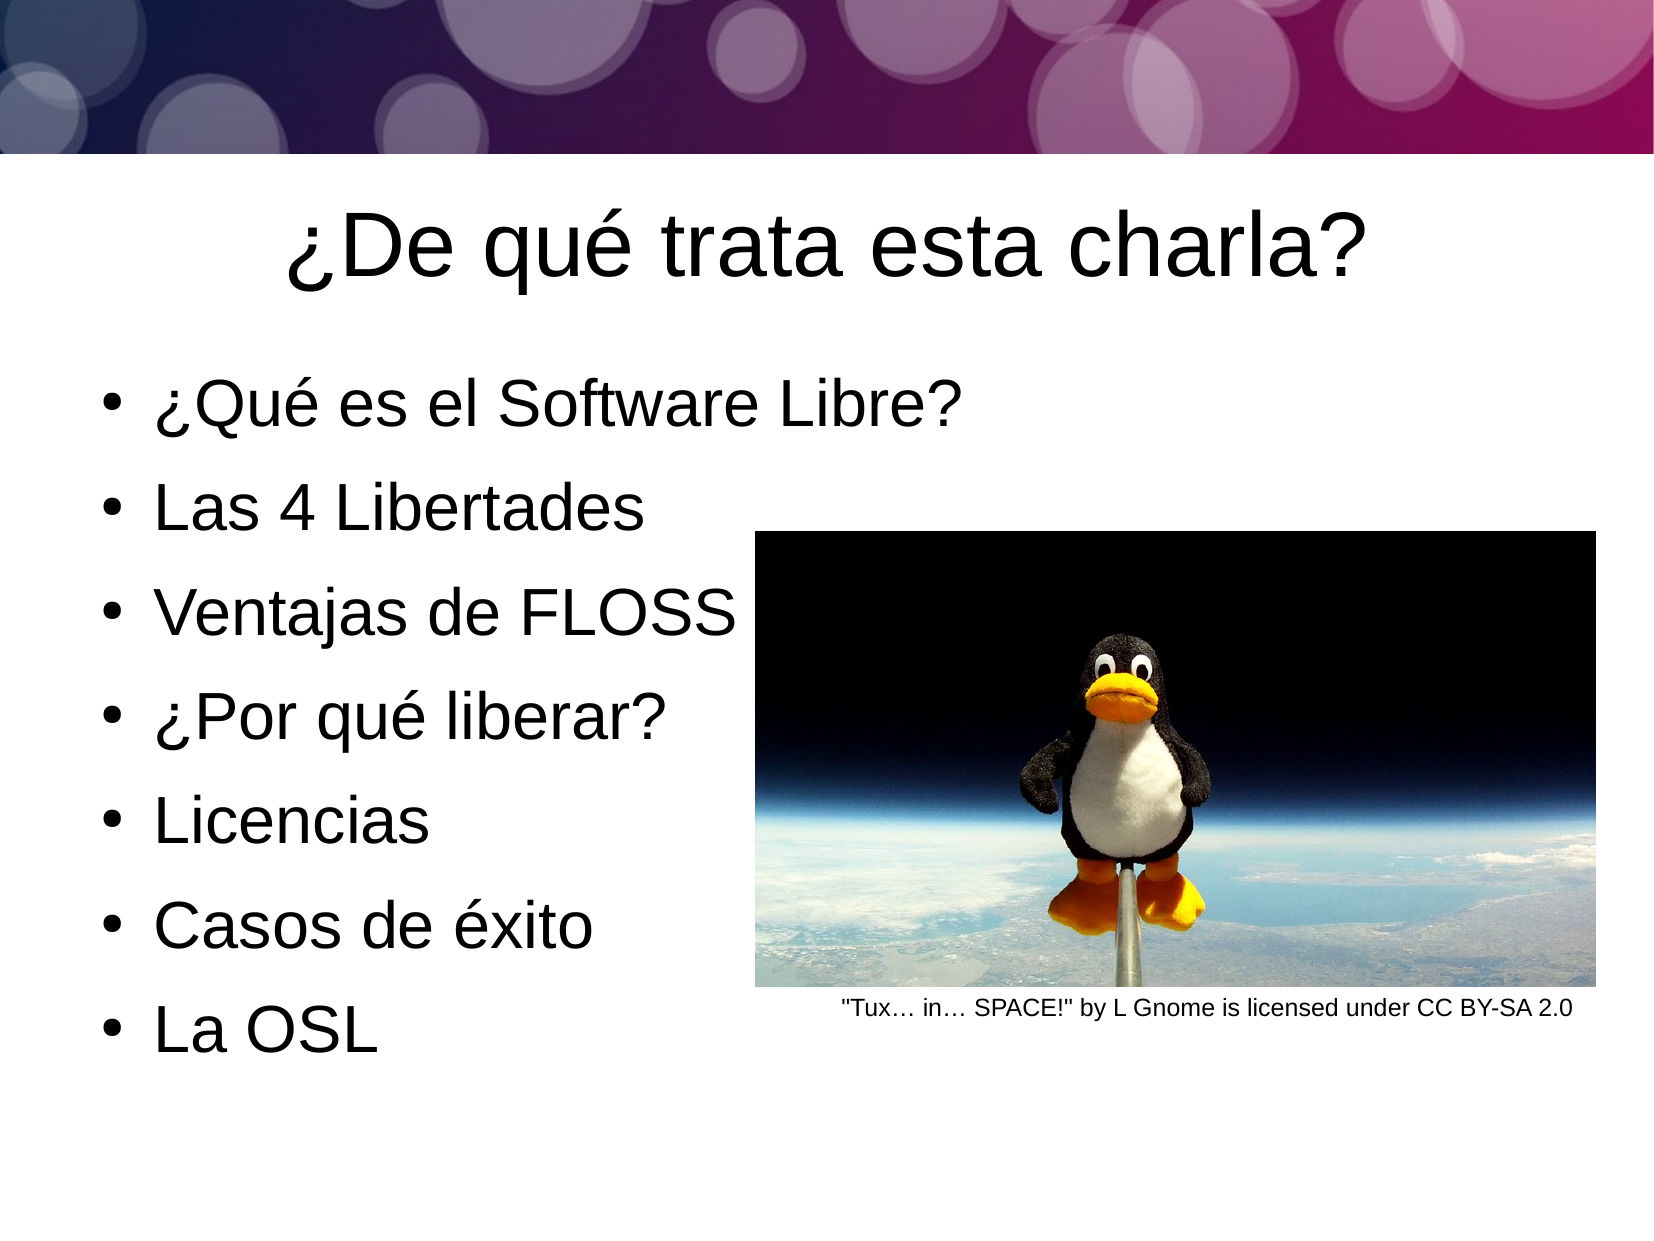

# ¿De qué trata esta charla?
¿Qué es el Software Libre?
Las 4 Libertades
Ventajas de FLOSS
¿Por qué liberar?
Licencias
Casos de éxito
La OSL
"Tux… in… SPACE!" by L Gnome is licensed under CC BY-SA 2.0